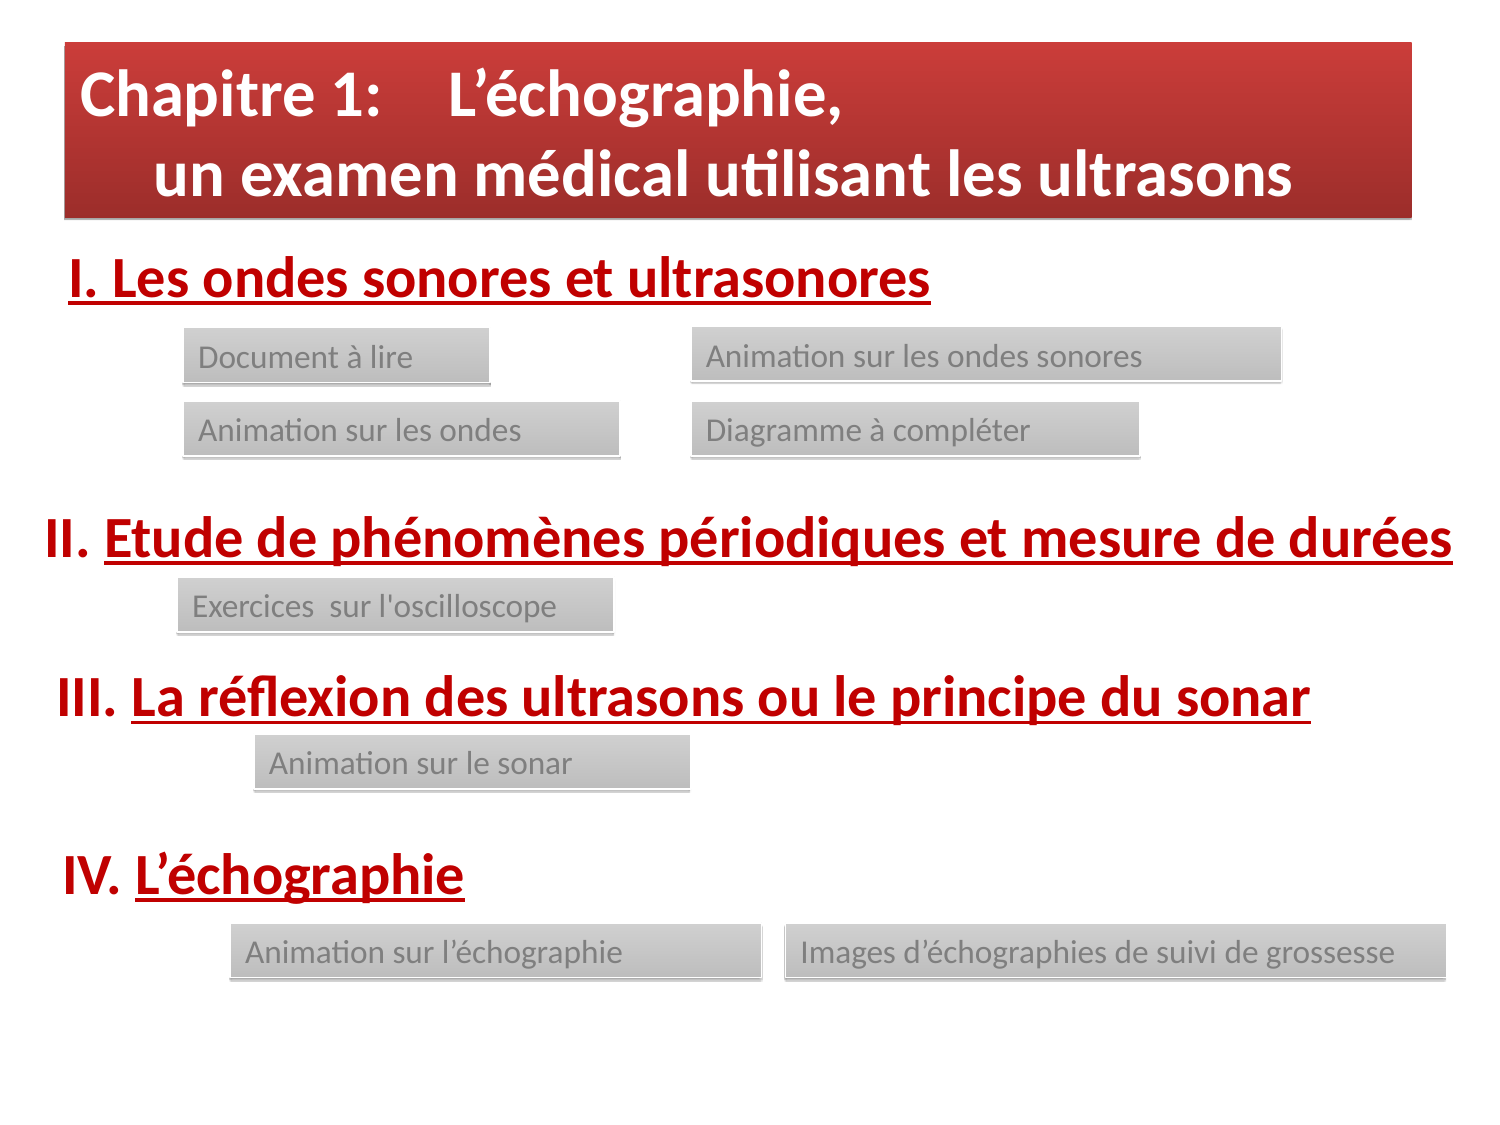

Chapitre 1: 	L’échographie,
	un examen médical utilisant les ultrasons
I. Les ondes sonores et ultrasonores
Animation sur les ondes sonores
Document à lire
Animation sur les ondes
Diagramme à compléter
II. Etude de phénomènes périodiques et mesure de durées
Exercices sur l'oscilloscope
III. La réflexion des ultrasons ou le principe du sonar
Animation sur le sonar
IV. L’échographie
Animation sur l’échographie
Images d’échographies de suivi de grossesse